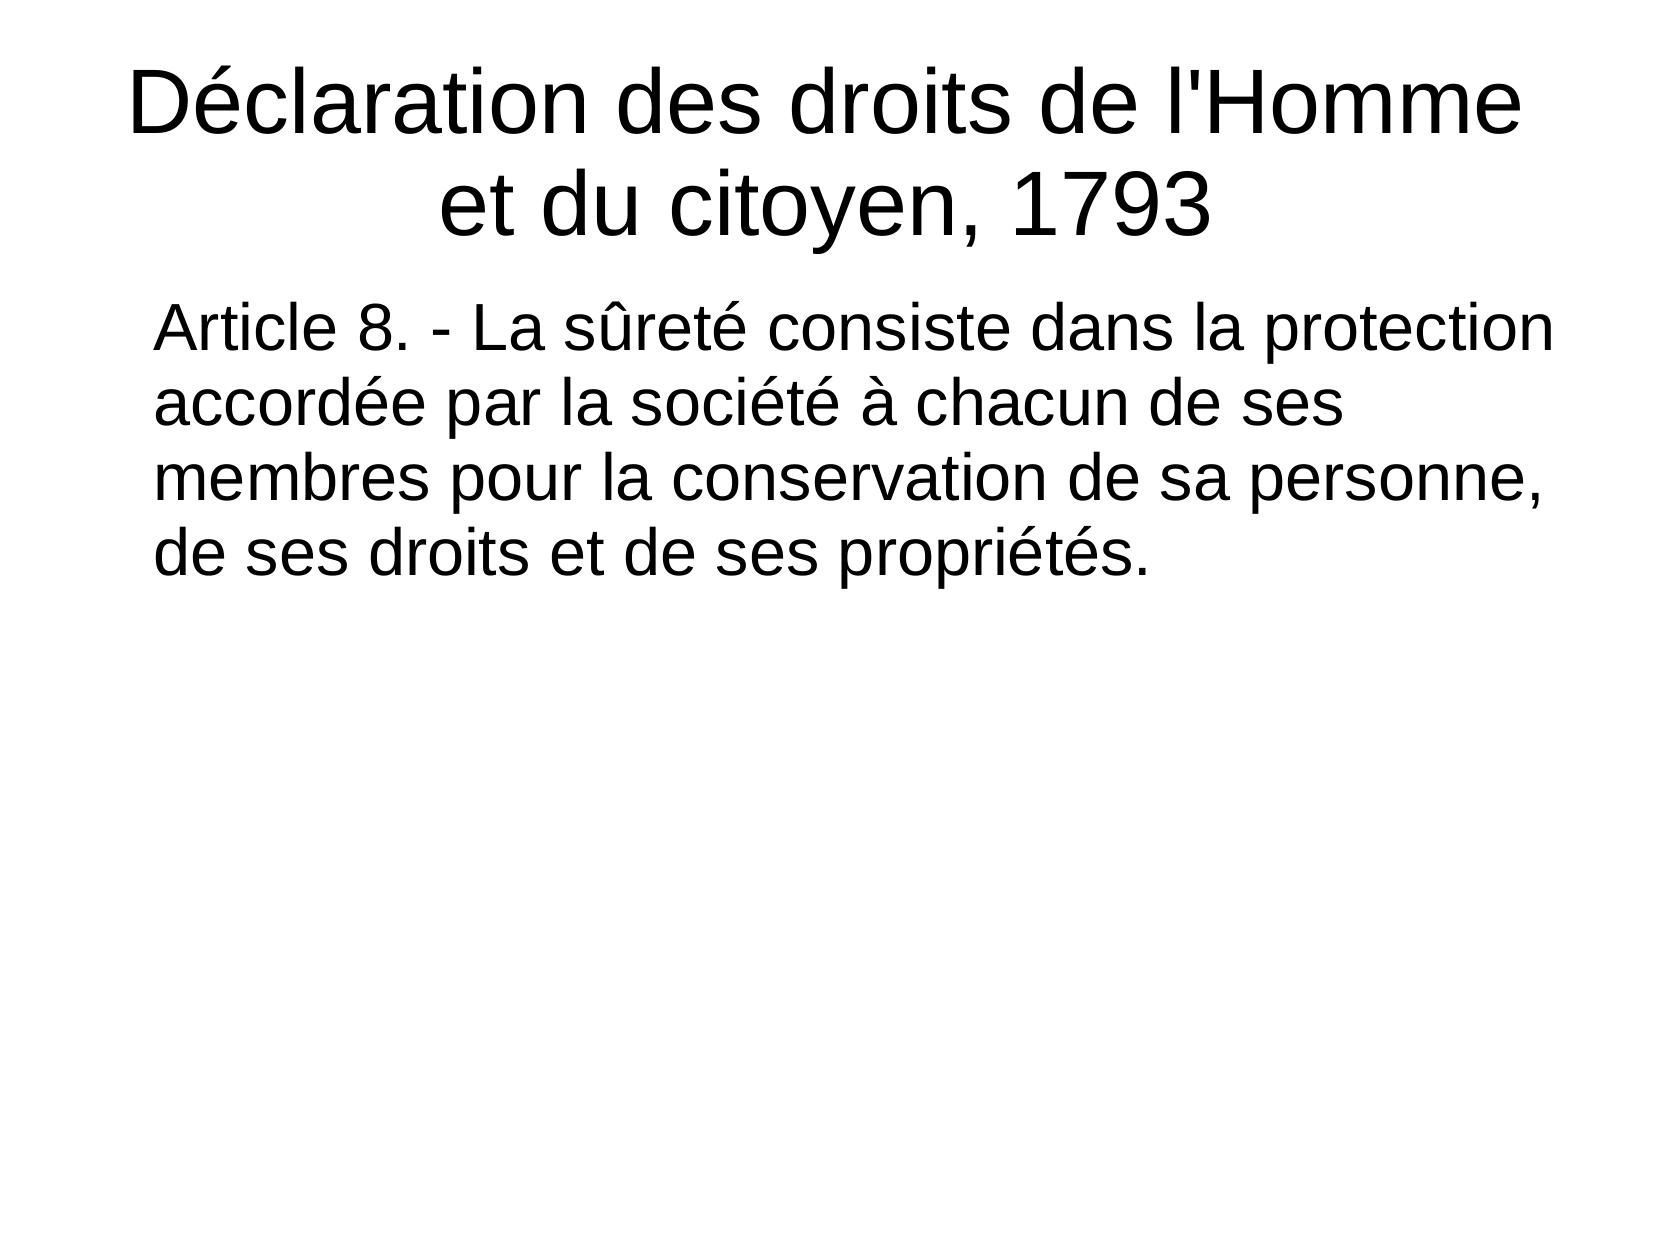

# Déclaration des droits de l'Homme et du citoyen, 1793
Article 8. - La sûreté consiste dans la protection accordée par la société à chacun de ses membres pour la conservation de sa personne, de ses droits et de ses propriétés.